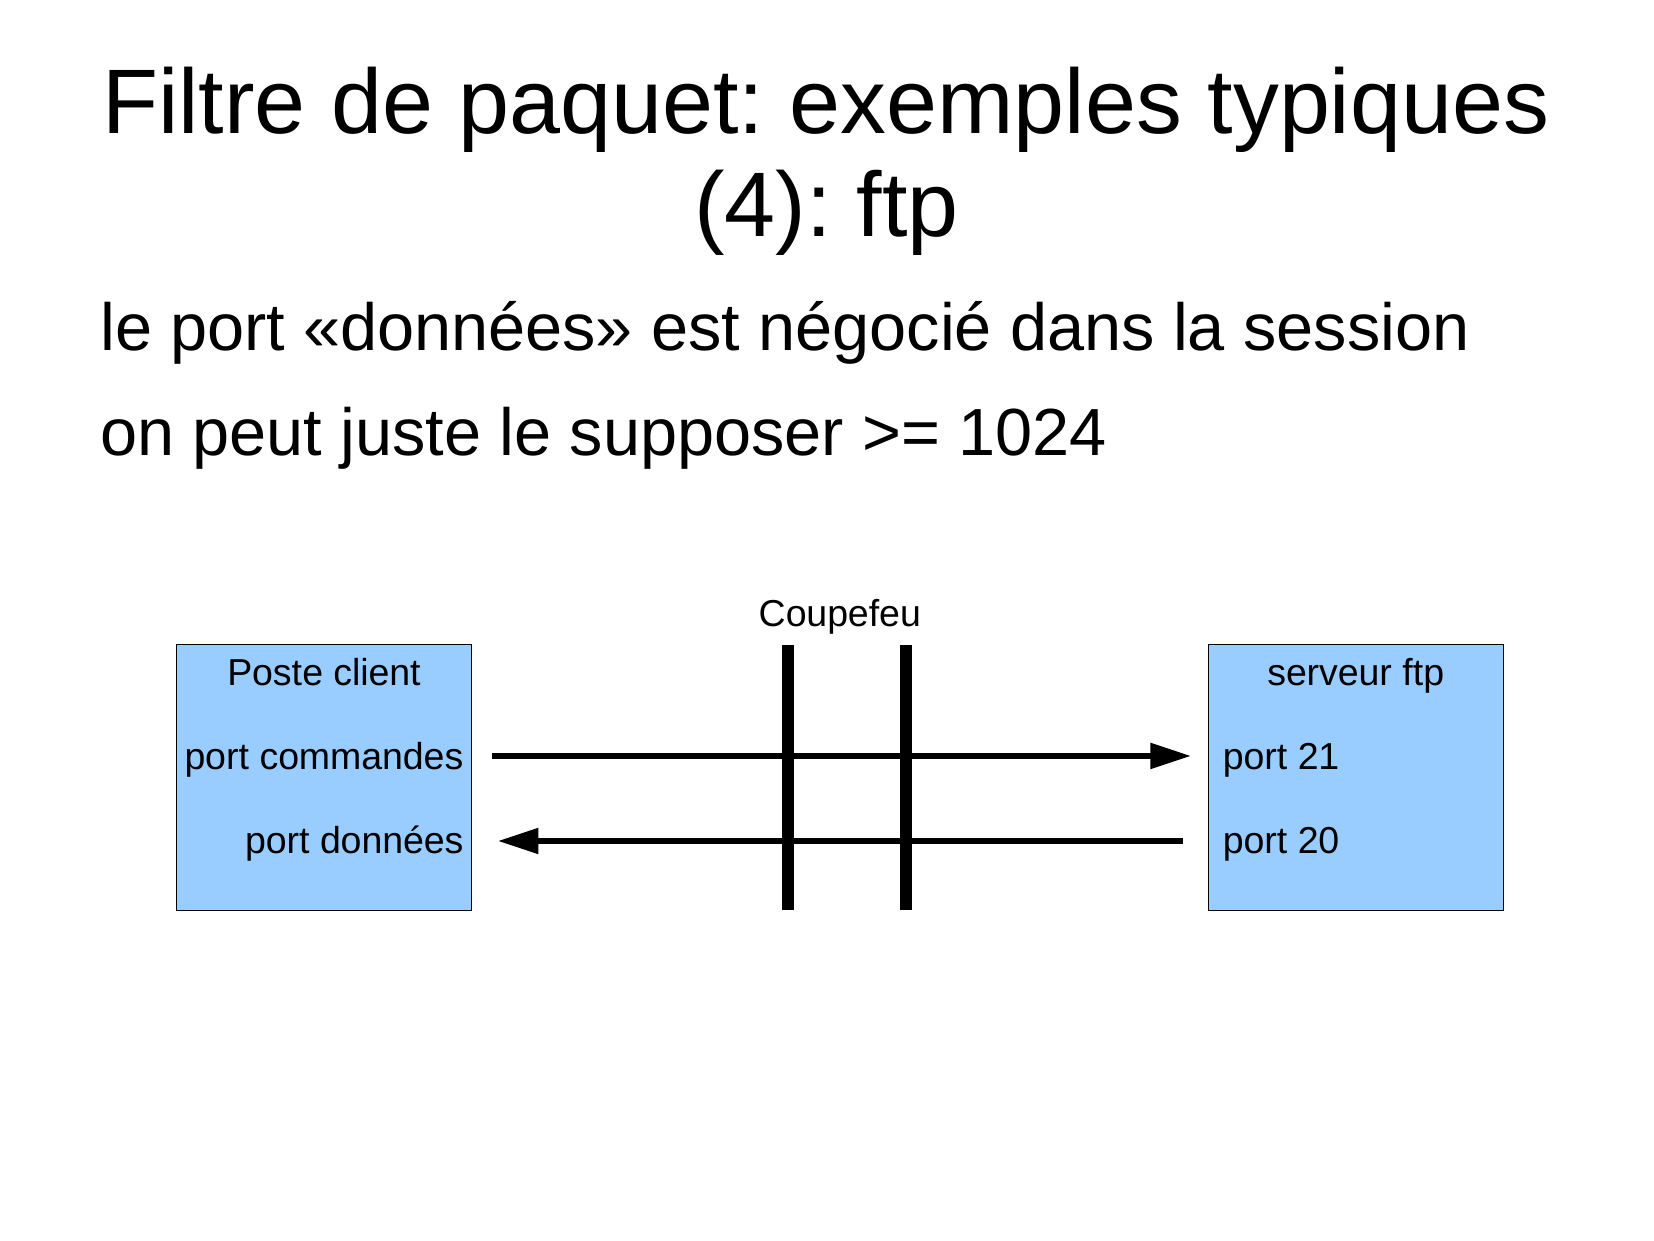

# Filtre de paquet: exemples typiques (4): ftp
le port «données» est négocié dans la session
on peut juste le supposer >= 1024
Coupefeu
Poste client
port commandes
port données
serveur ftp
port 21
port 20